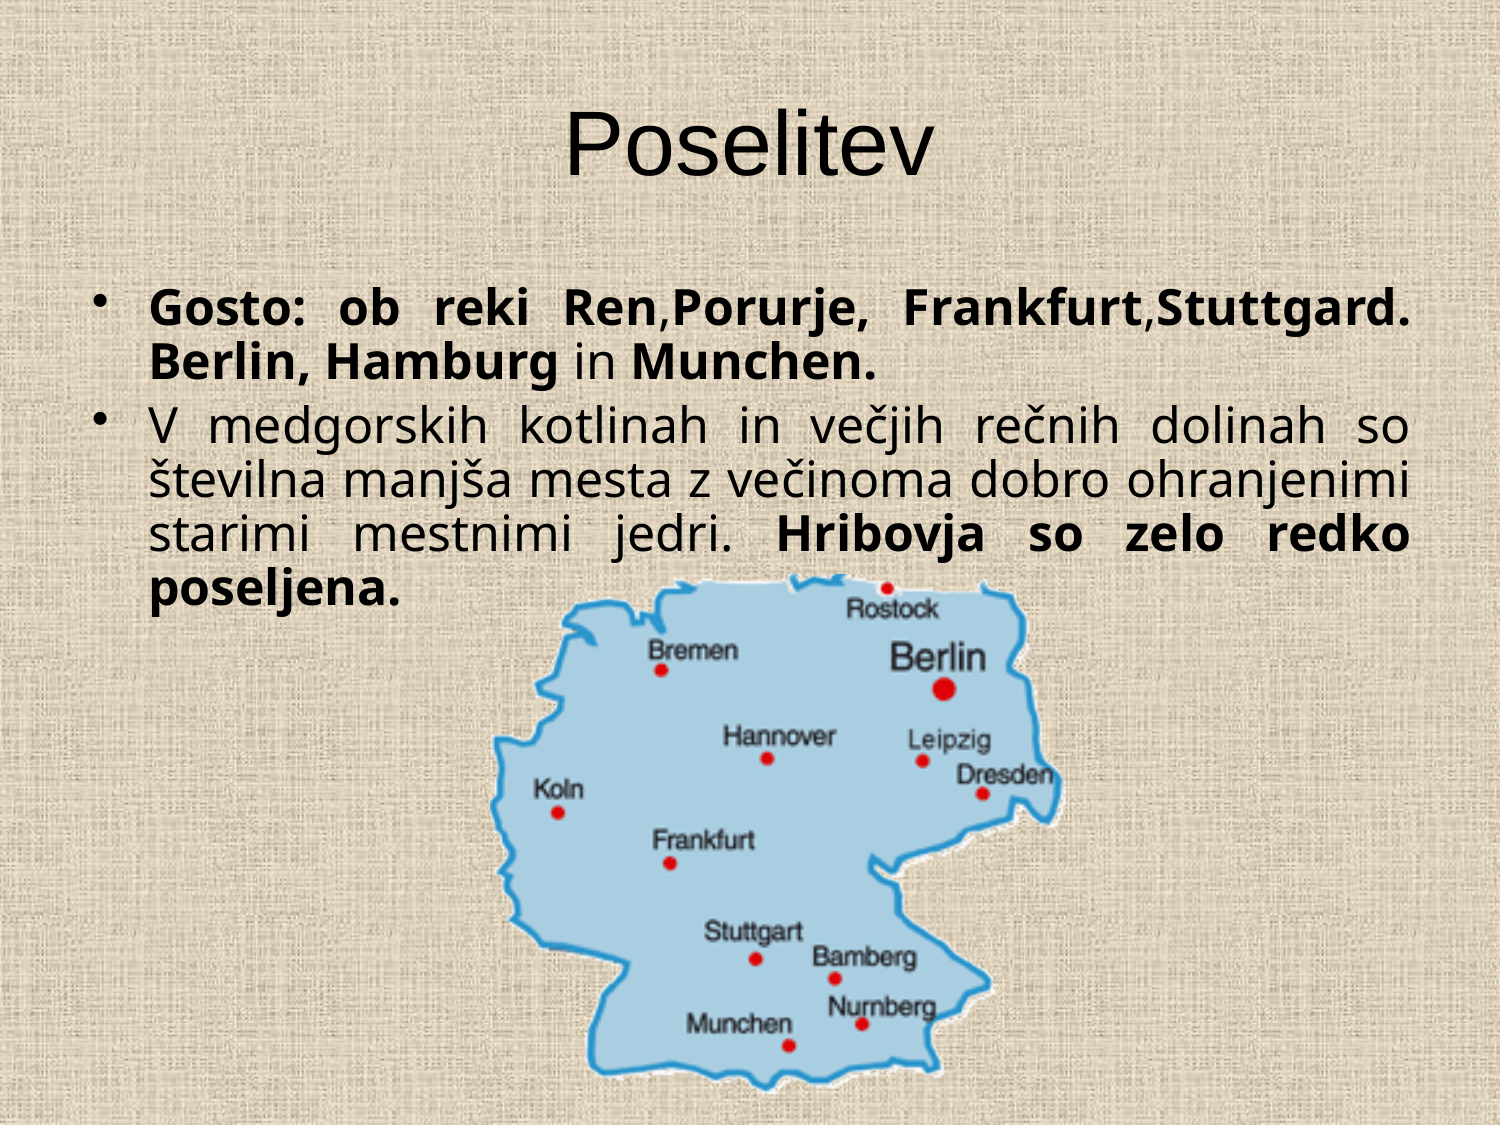

# Poselitev
Gosto: ob reki Ren,Porurje, Frankfurt,Stuttgard. Berlin, Hamburg in Munchen.
V medgorskih kotlinah in večjih rečnih dolinah so številna manjša mesta z večinoma dobro ohranjenimi starimi mestnimi jedri. Hribovja so zelo redko poseljena.